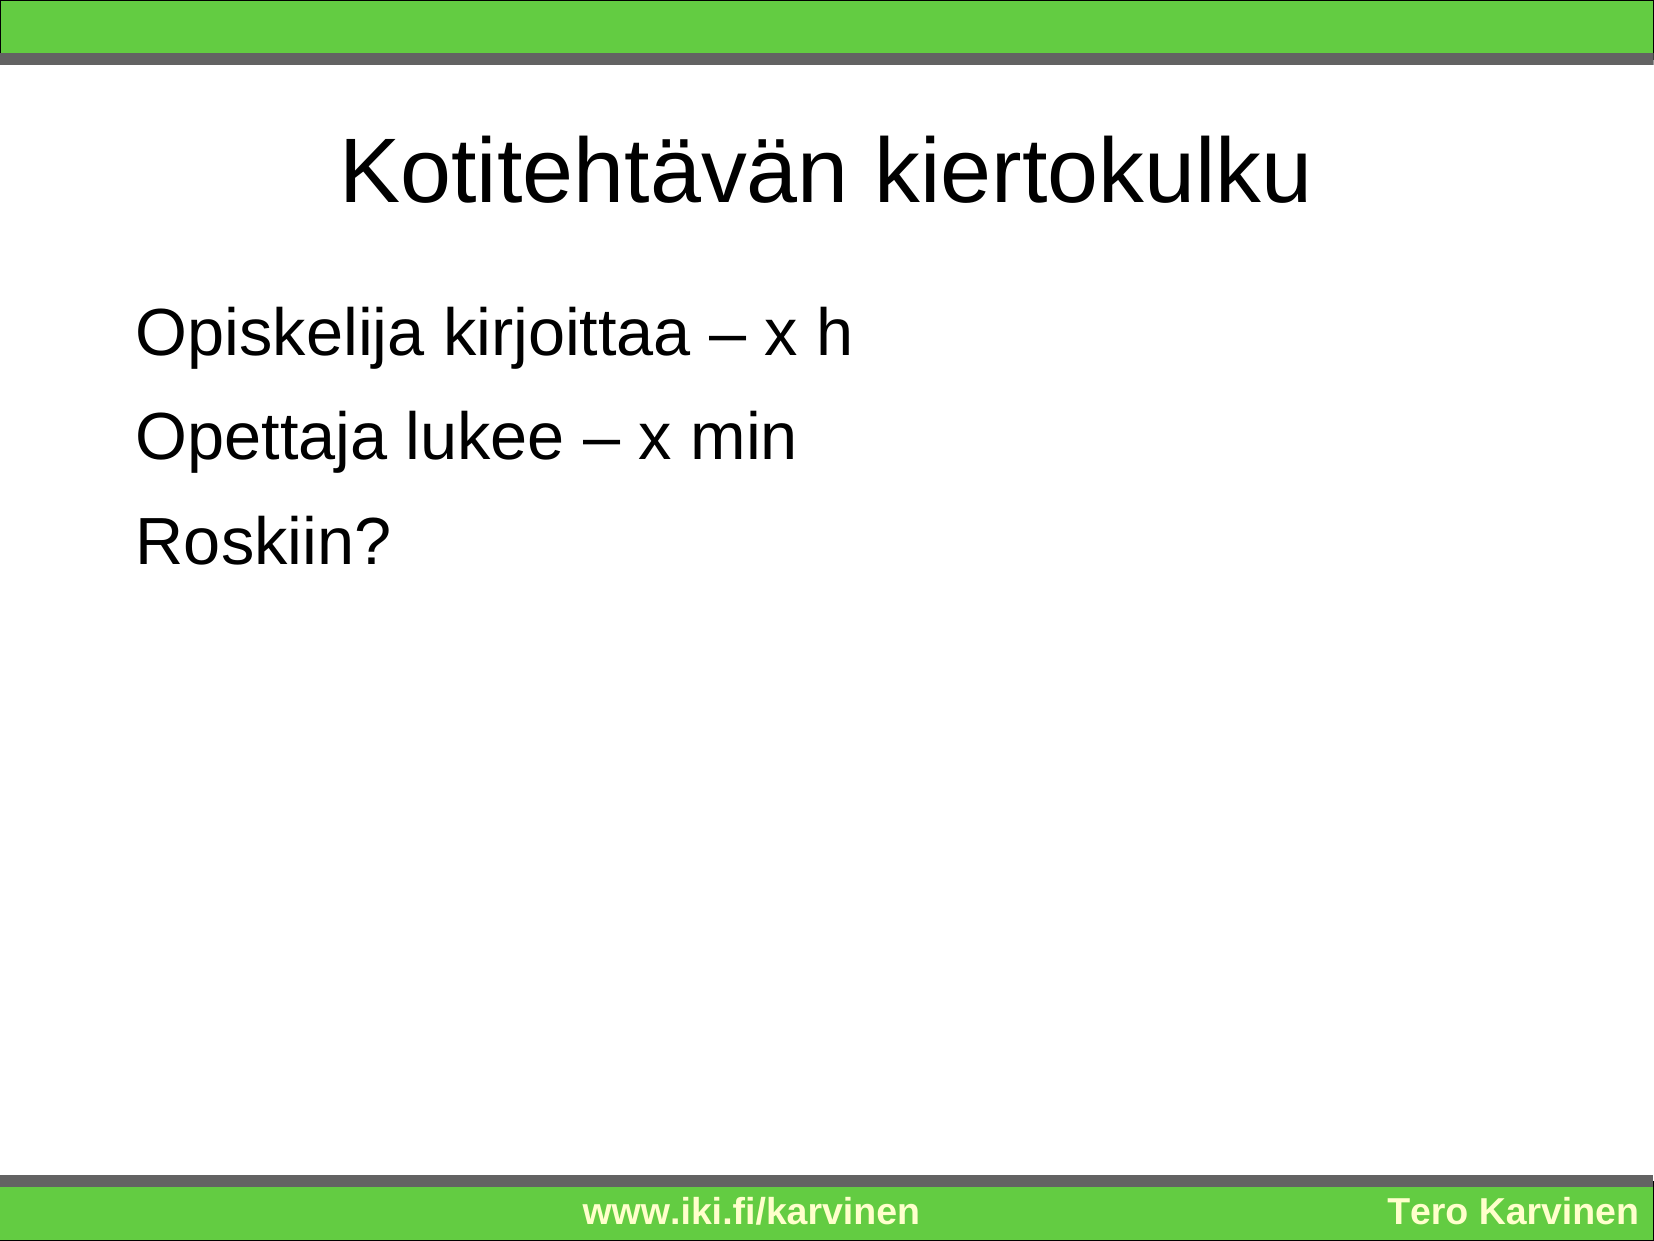

# Kotitehtävän kiertokulku
Opiskelija kirjoittaa – x h
Opettaja lukee – x min
Roskiin?